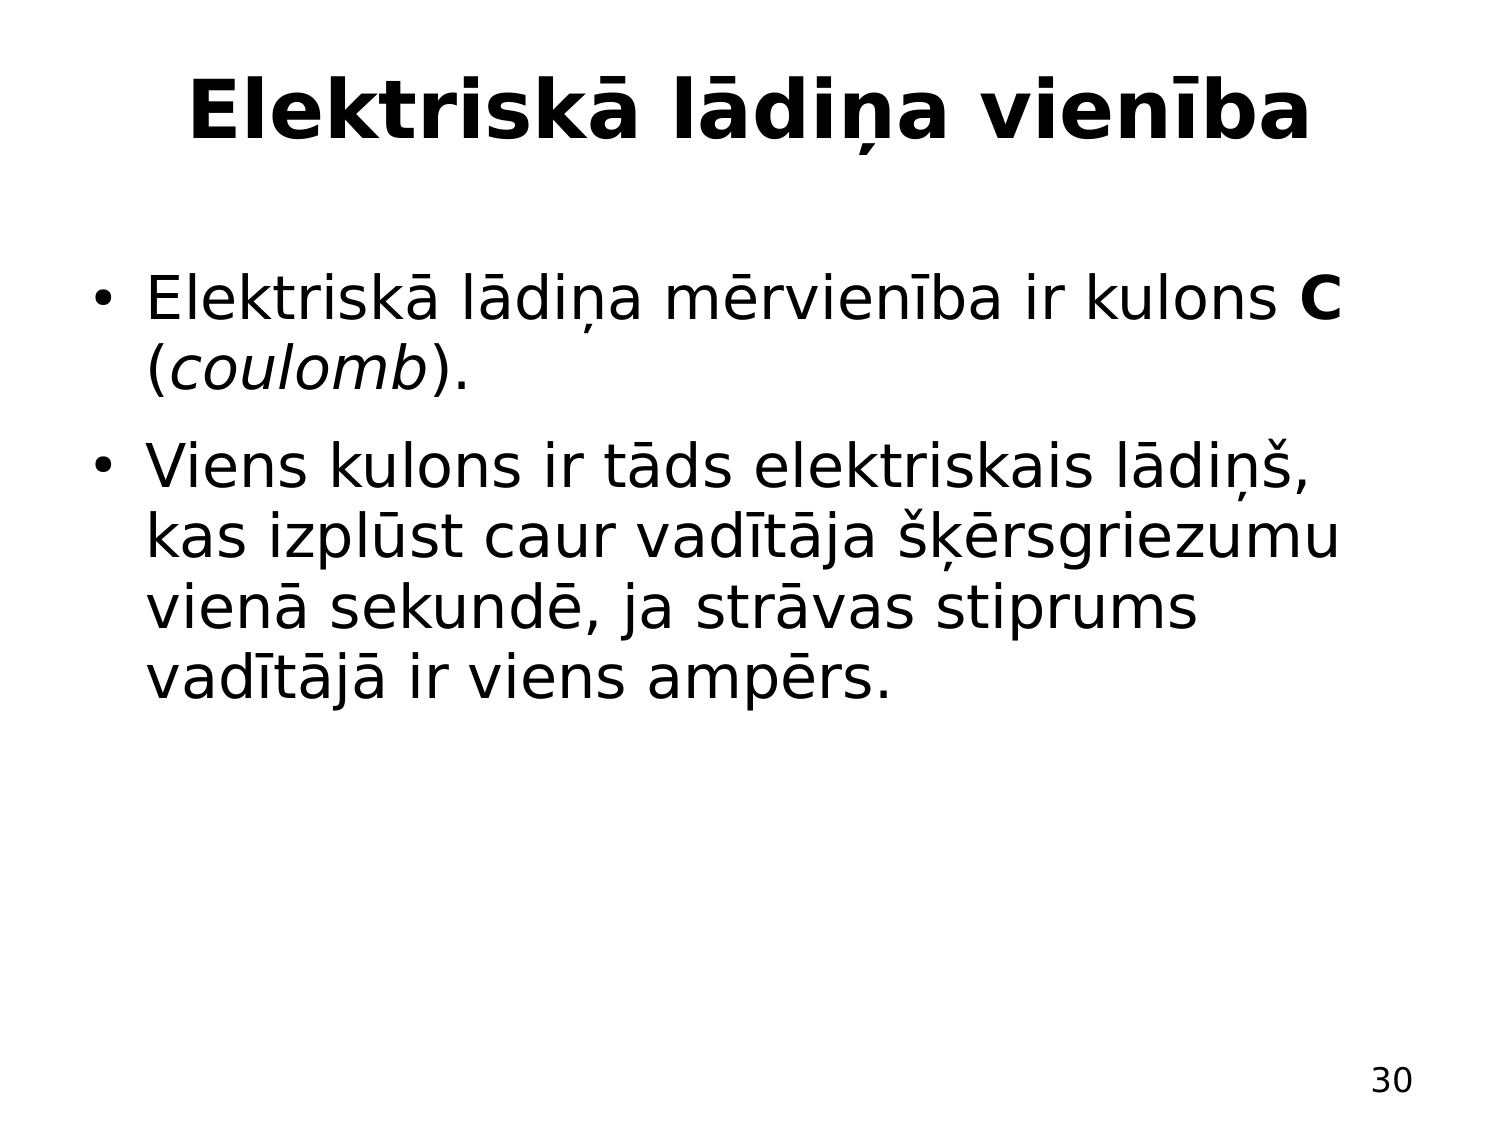

# Elektriskā lādiņa vienība
Elektriskā lādiņa mērvienība ir kulons C (coulomb).
Viens kulons ir tāds elektriskais lādiņš, kas izplūst caur vadītāja šķērsgriezumu vienā sekundē, ja strāvas stiprums vadītājā ir viens ampērs.